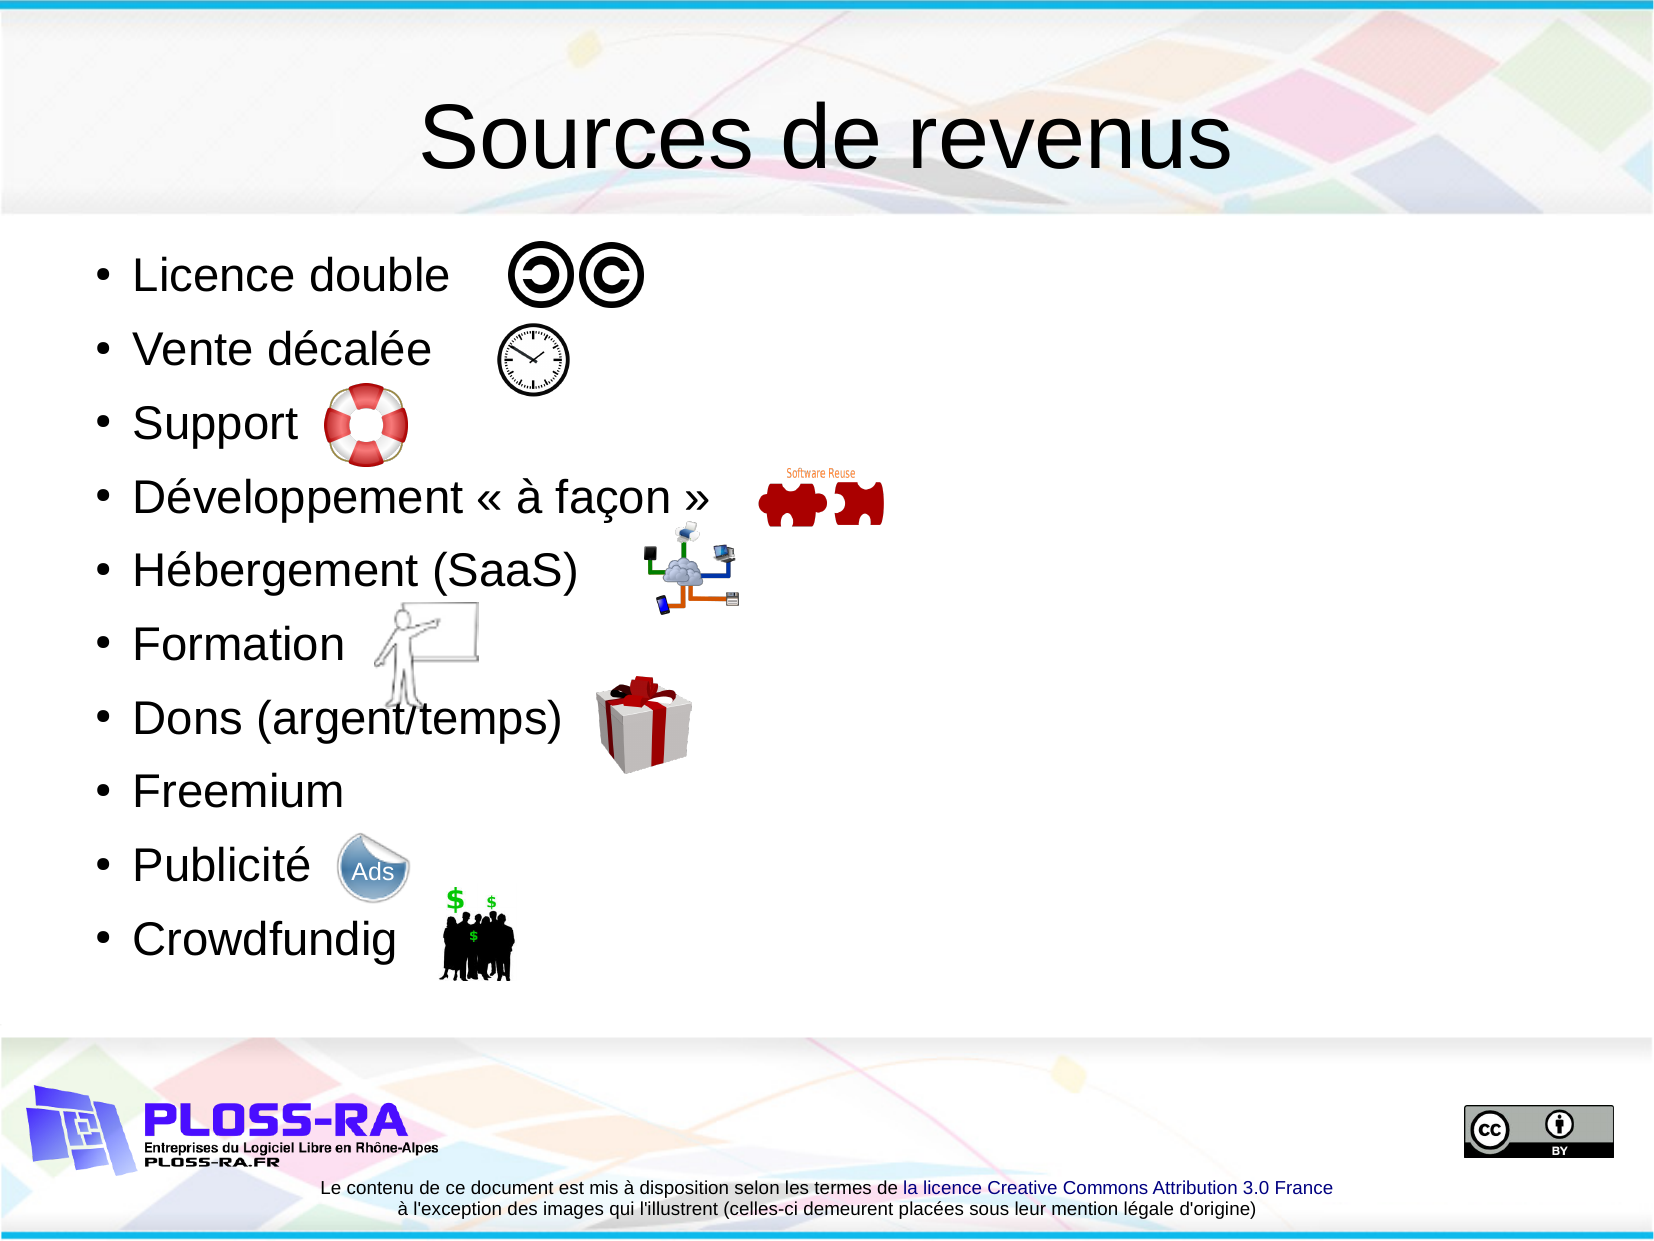

# Sources de revenus
Licence double
Vente décalée
Support
Développement « à façon »
Hébergement (SaaS)
Formation
Dons (argent/temps)
Freemium
Publicité
Crowdfundig
Ads